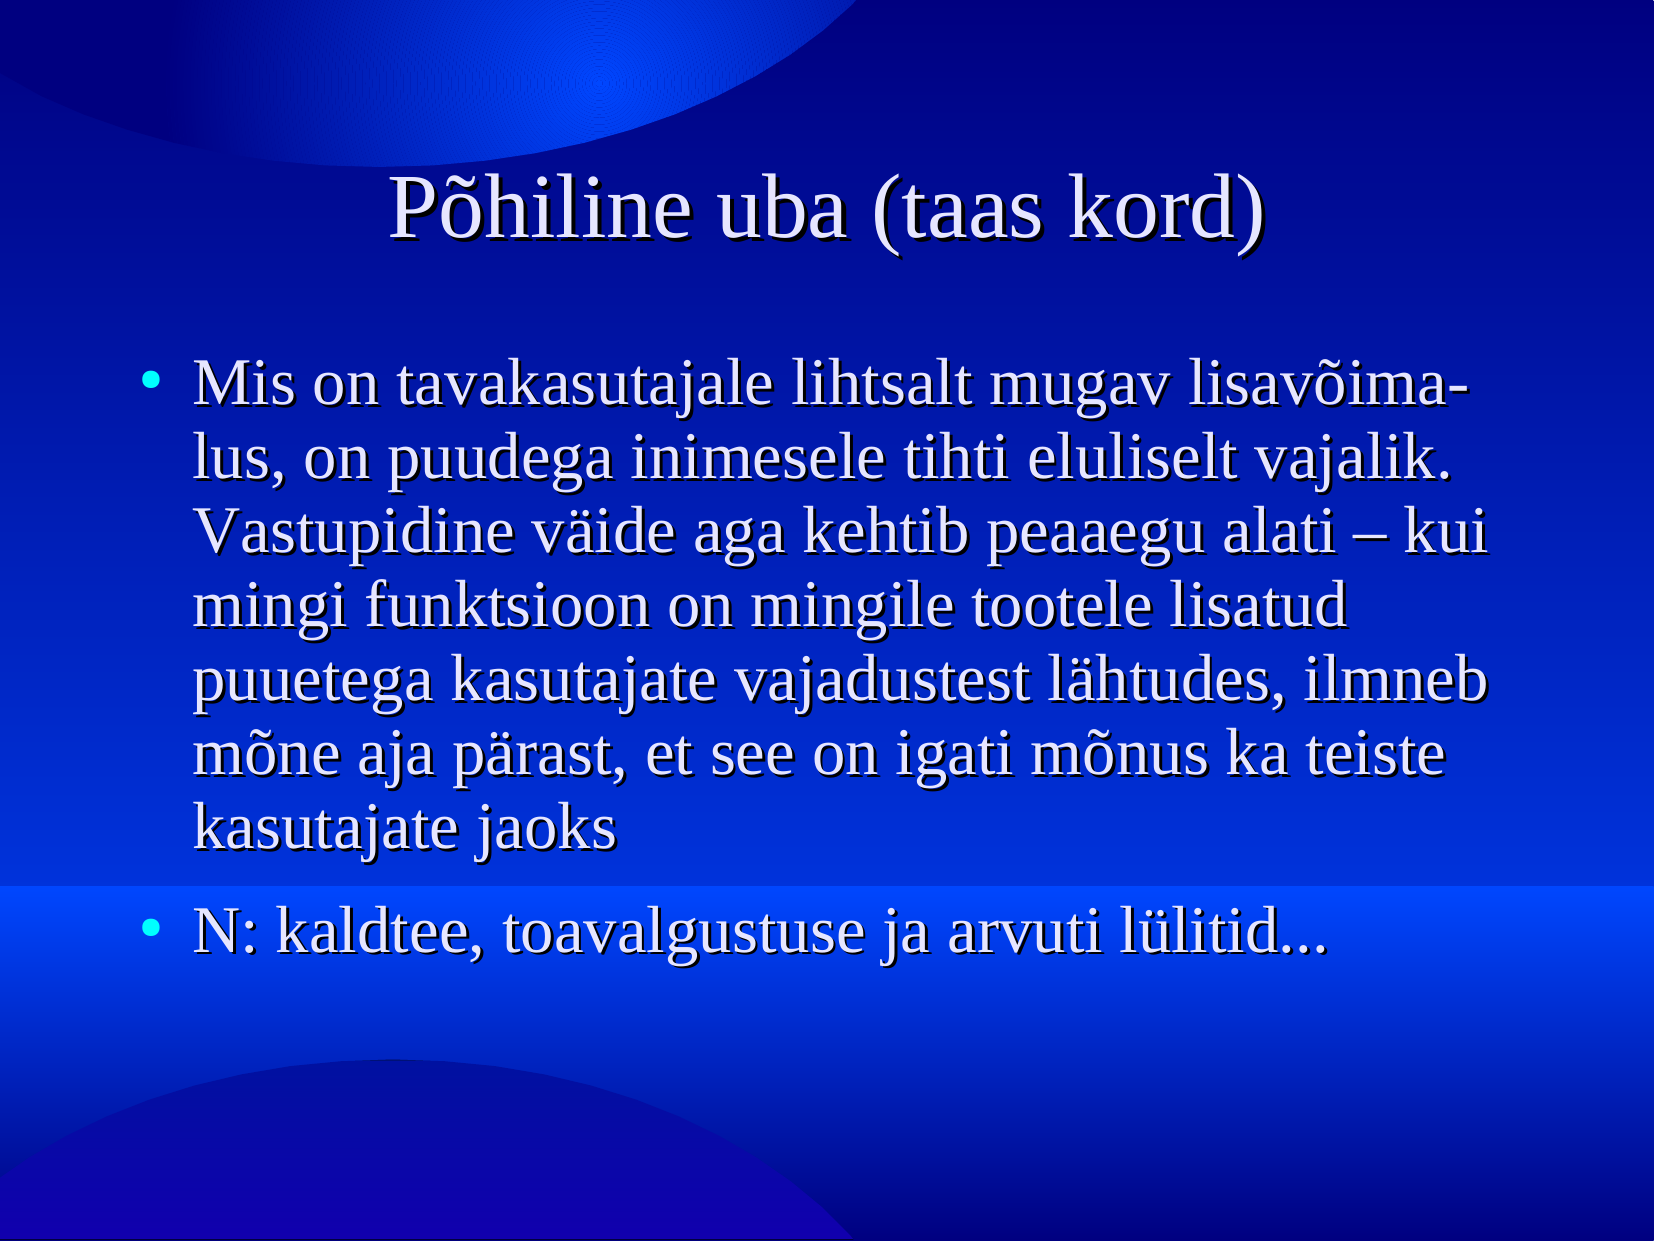

# Põhiline uba (taas kord)
Mis on tavakasutajale lihtsalt mugav lisavõima-lus, on puudega inimesele tihti eluliselt vajalik. Vastupidine väide aga kehtib peaaegu alati – kui mingi funktsioon on mingile tootele lisatud puuetega kasutajate vajadustest lähtudes, ilmneb mõne aja pärast, et see on igati mõnus ka teiste kasutajate jaoks
N: kaldtee, toavalgustuse ja arvuti lülitid...